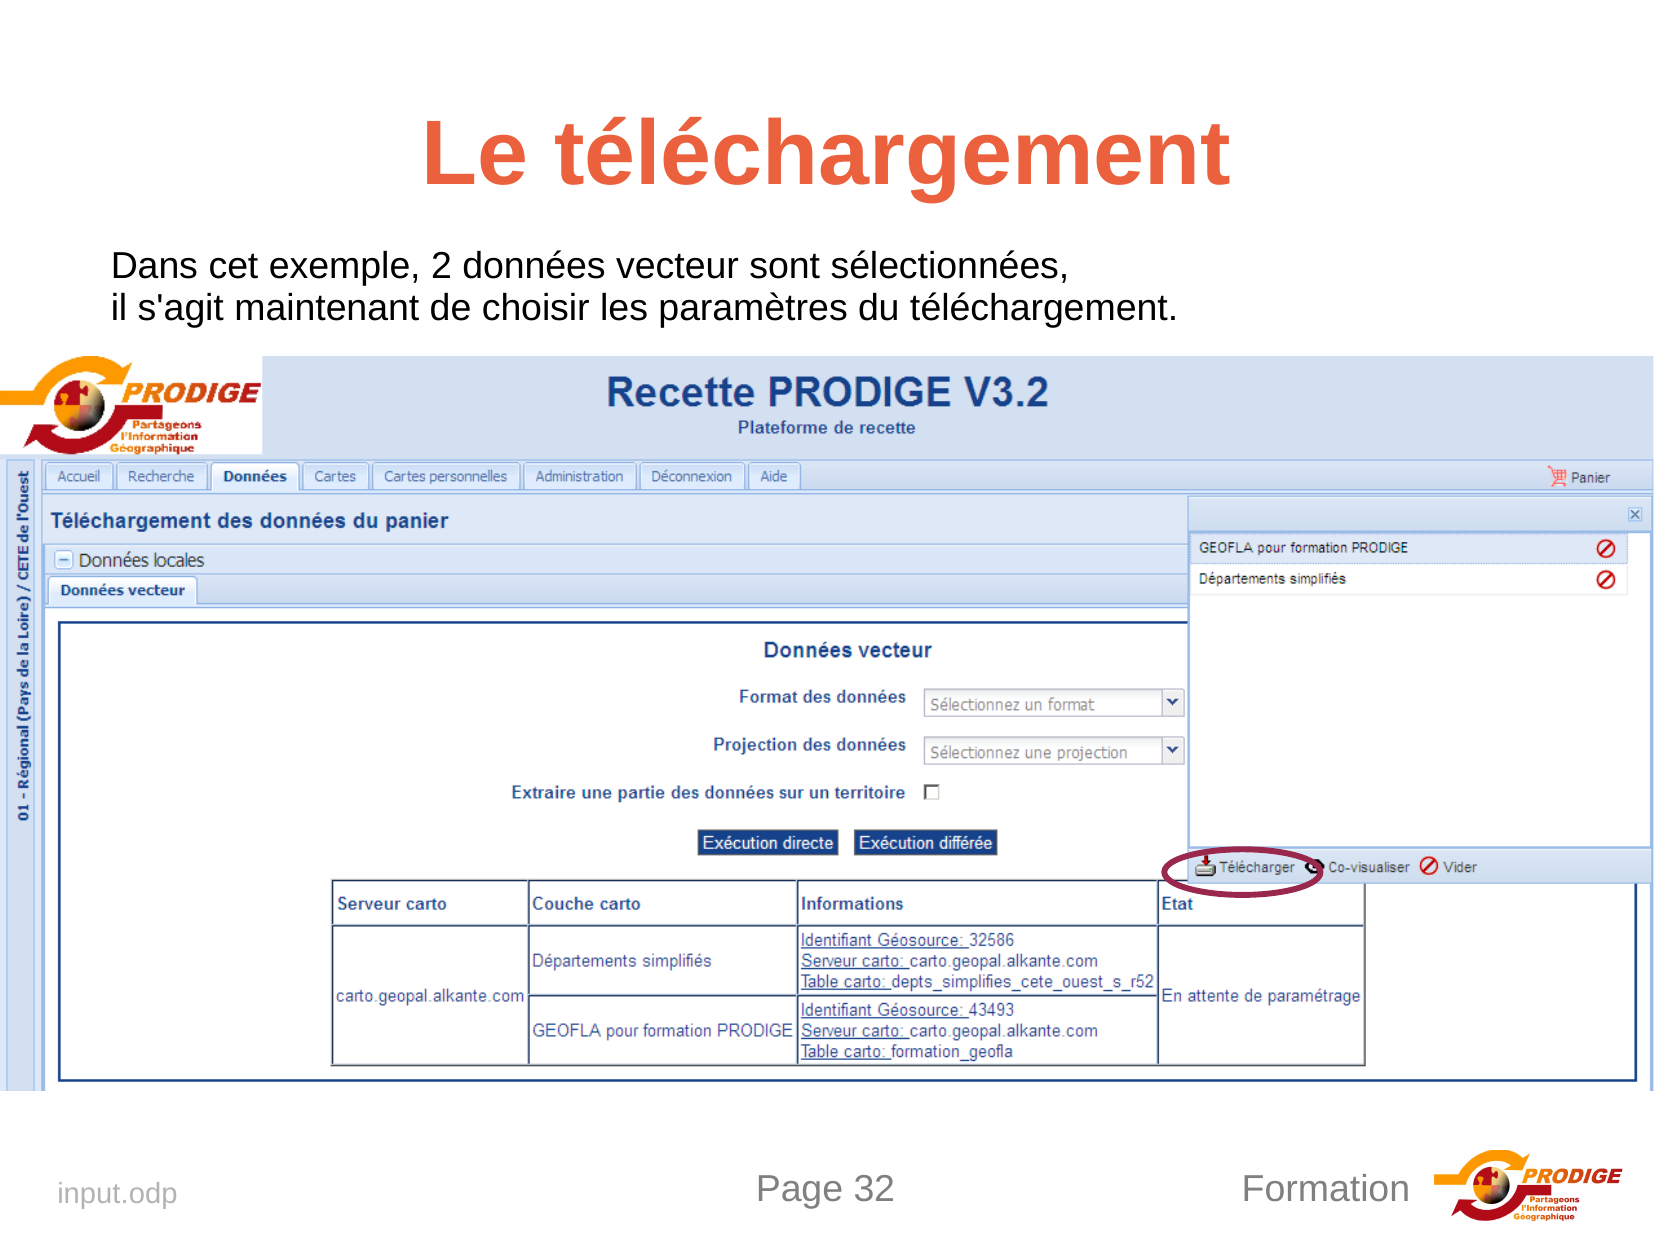

# Le téléchargement
Dans cet exemple, 2 données vecteur sont sélectionnées,
il s'agit maintenant de choisir les paramètres du téléchargement.